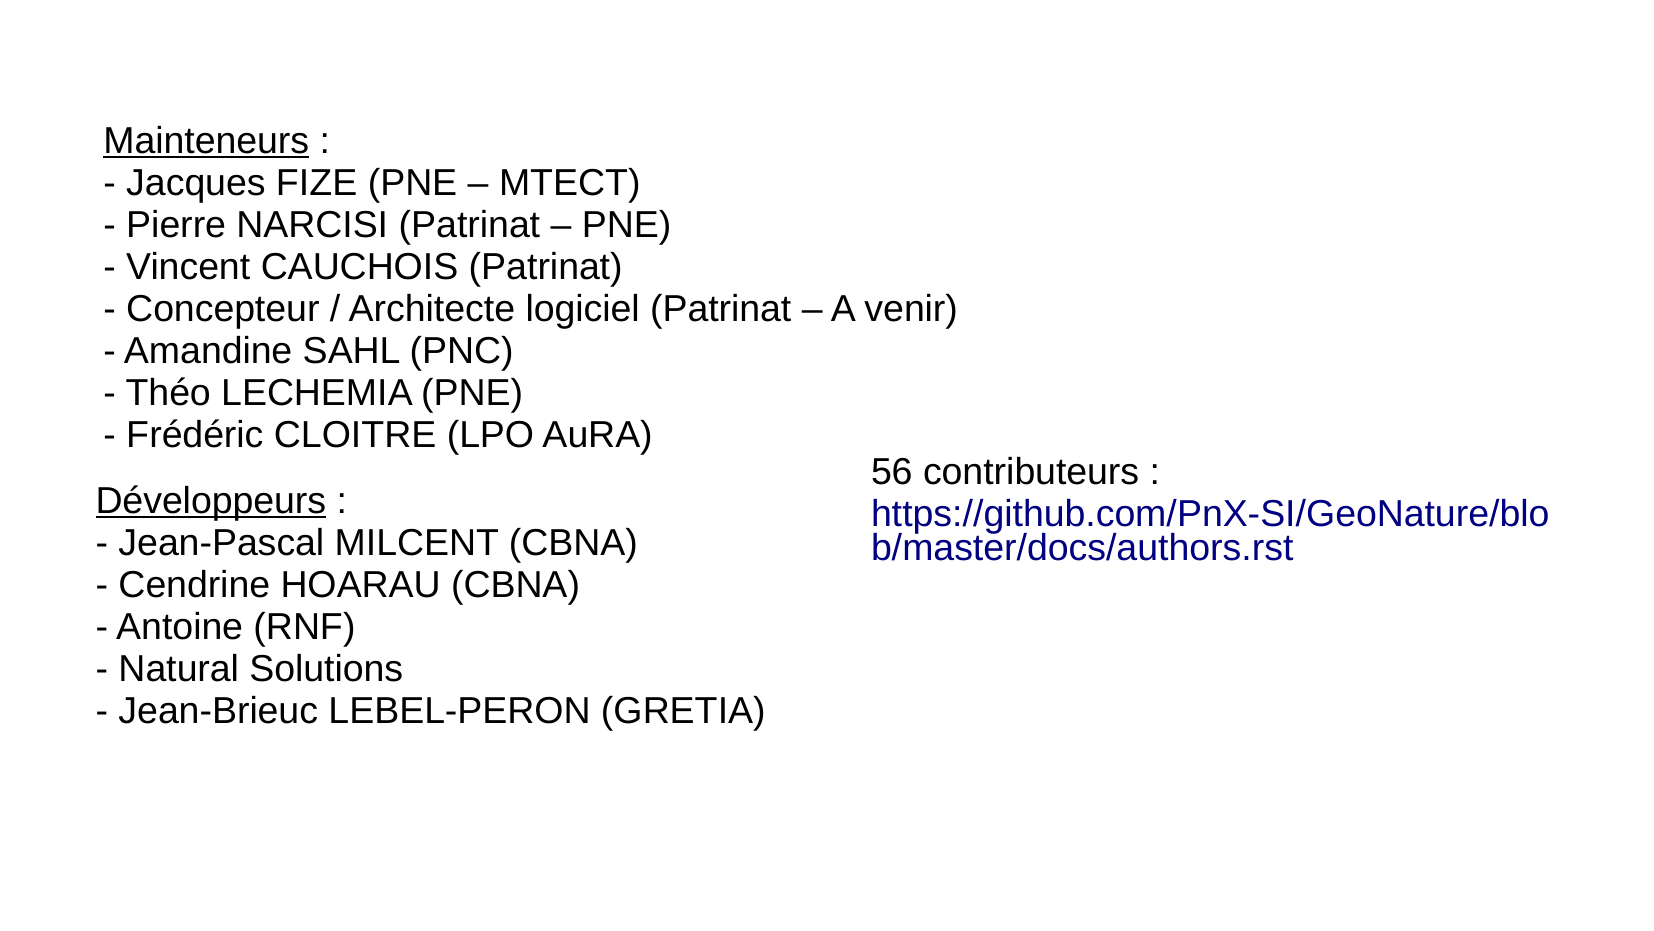

Mainteneurs :
- Jacques FIZE (PNE – MTECT)
- Pierre NARCISI (Patrinat – PNE)
- Vincent CAUCHOIS (Patrinat)
- Concepteur / Architecte logiciel (Patrinat – A venir)
- Amandine SAHL (PNC)
- Théo LECHEMIA (PNE)
- Frédéric CLOITRE (LPO AuRA)
56 contributeurs : https://github.com/PnX-SI/GeoNature/blob/master/docs/authors.rst
Développeurs :
- Jean-Pascal MILCENT (CBNA)
- Cendrine HOARAU (CBNA)
- Antoine (RNF)
- Natural Solutions
- Jean-Brieuc LEBEL-PERON (GRETIA)